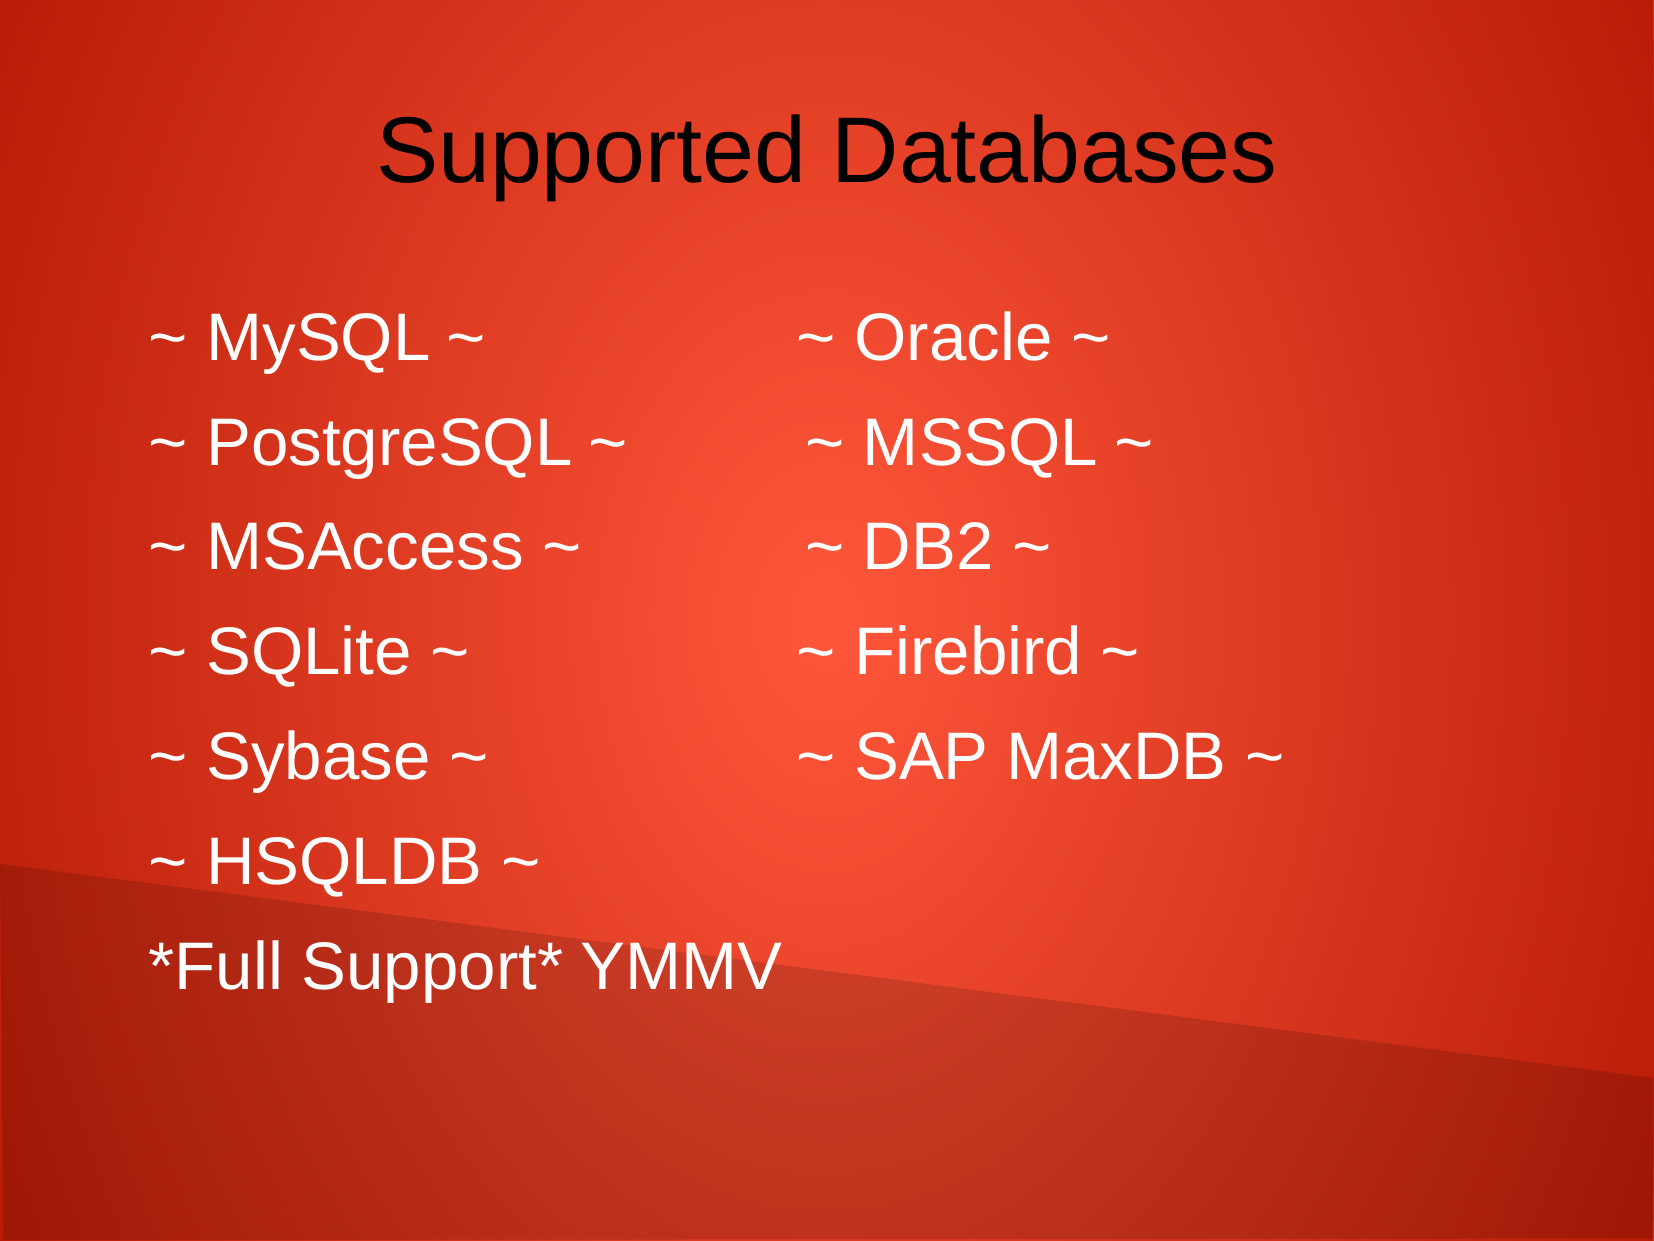

# Supported Databases
~ MySQL ~							 ~ Oracle ~
~ PostgreSQL ~		 ~ MSSQL ~
~ MSAccess ~		 ~ DB2 ~
~ SQLite ~				 ~ Firebird ~
~ Sybase ~				 ~ SAP MaxDB ~
~ HSQLDB ~
*Full Support* YMMV